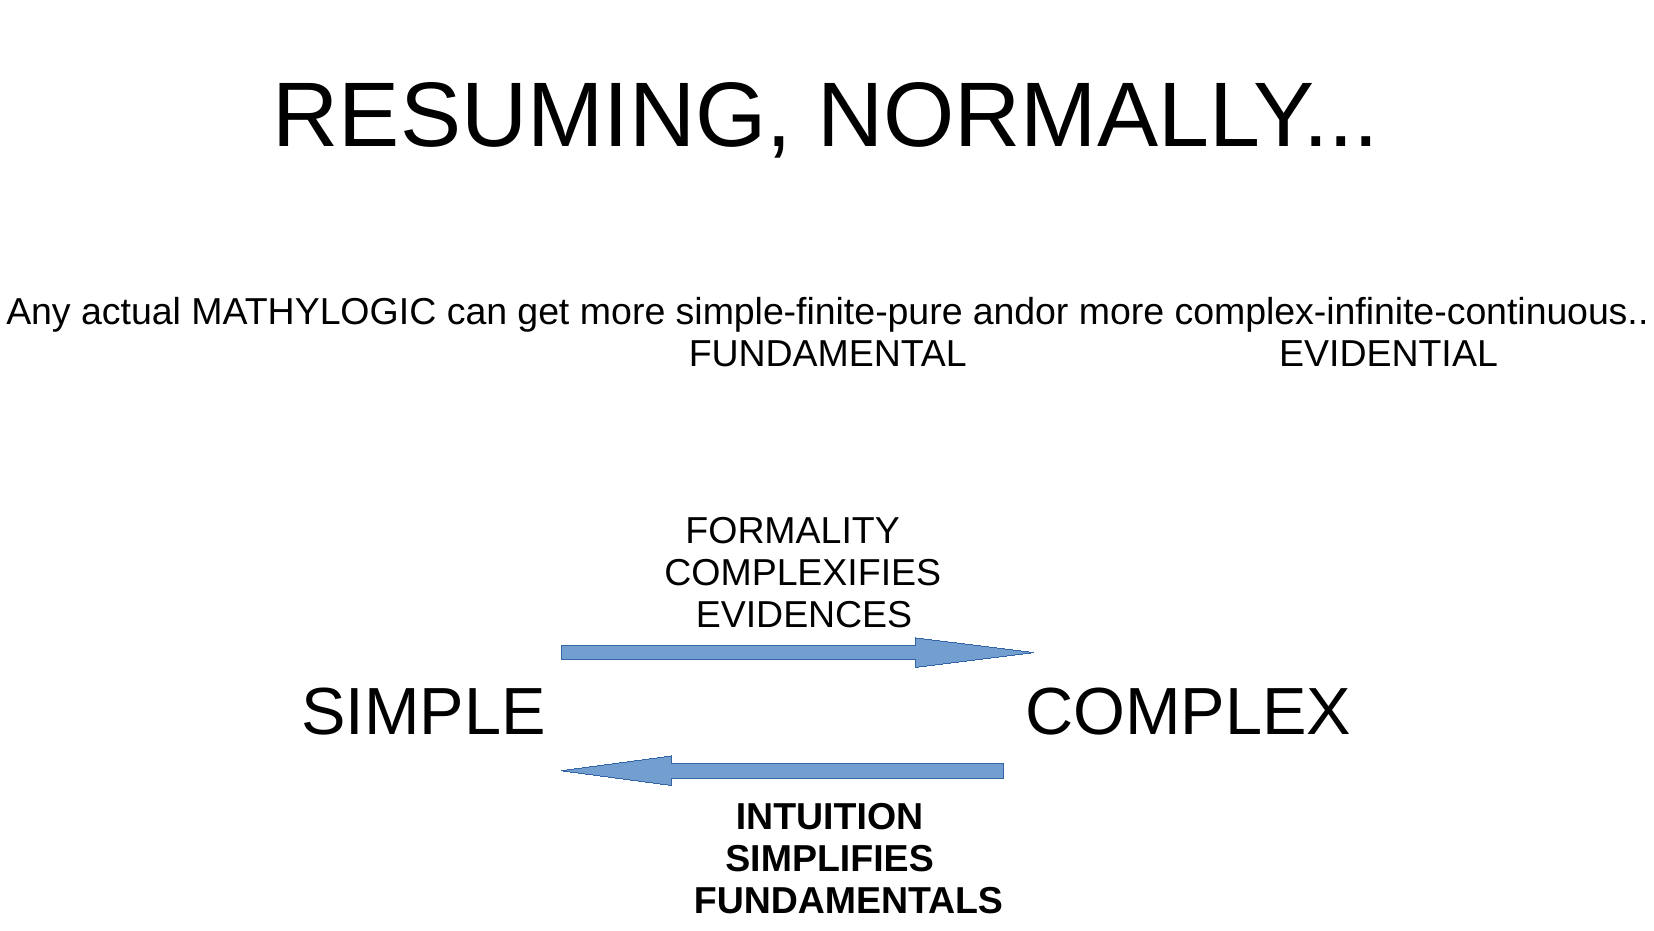

# RESUMING, NORMALLY...
 Any actual MATHYLOGIC can get more simple-finite-pure andor more complex-infinite-continuous..
 FUNDAMENTAL EVIDENTIAL
SIMPLE COMPLEX
 FORMALITY
COMPLEXIFIES
 EVIDENCES
 INTUITION
 SIMPLIFIES
FUNDAMENTALS